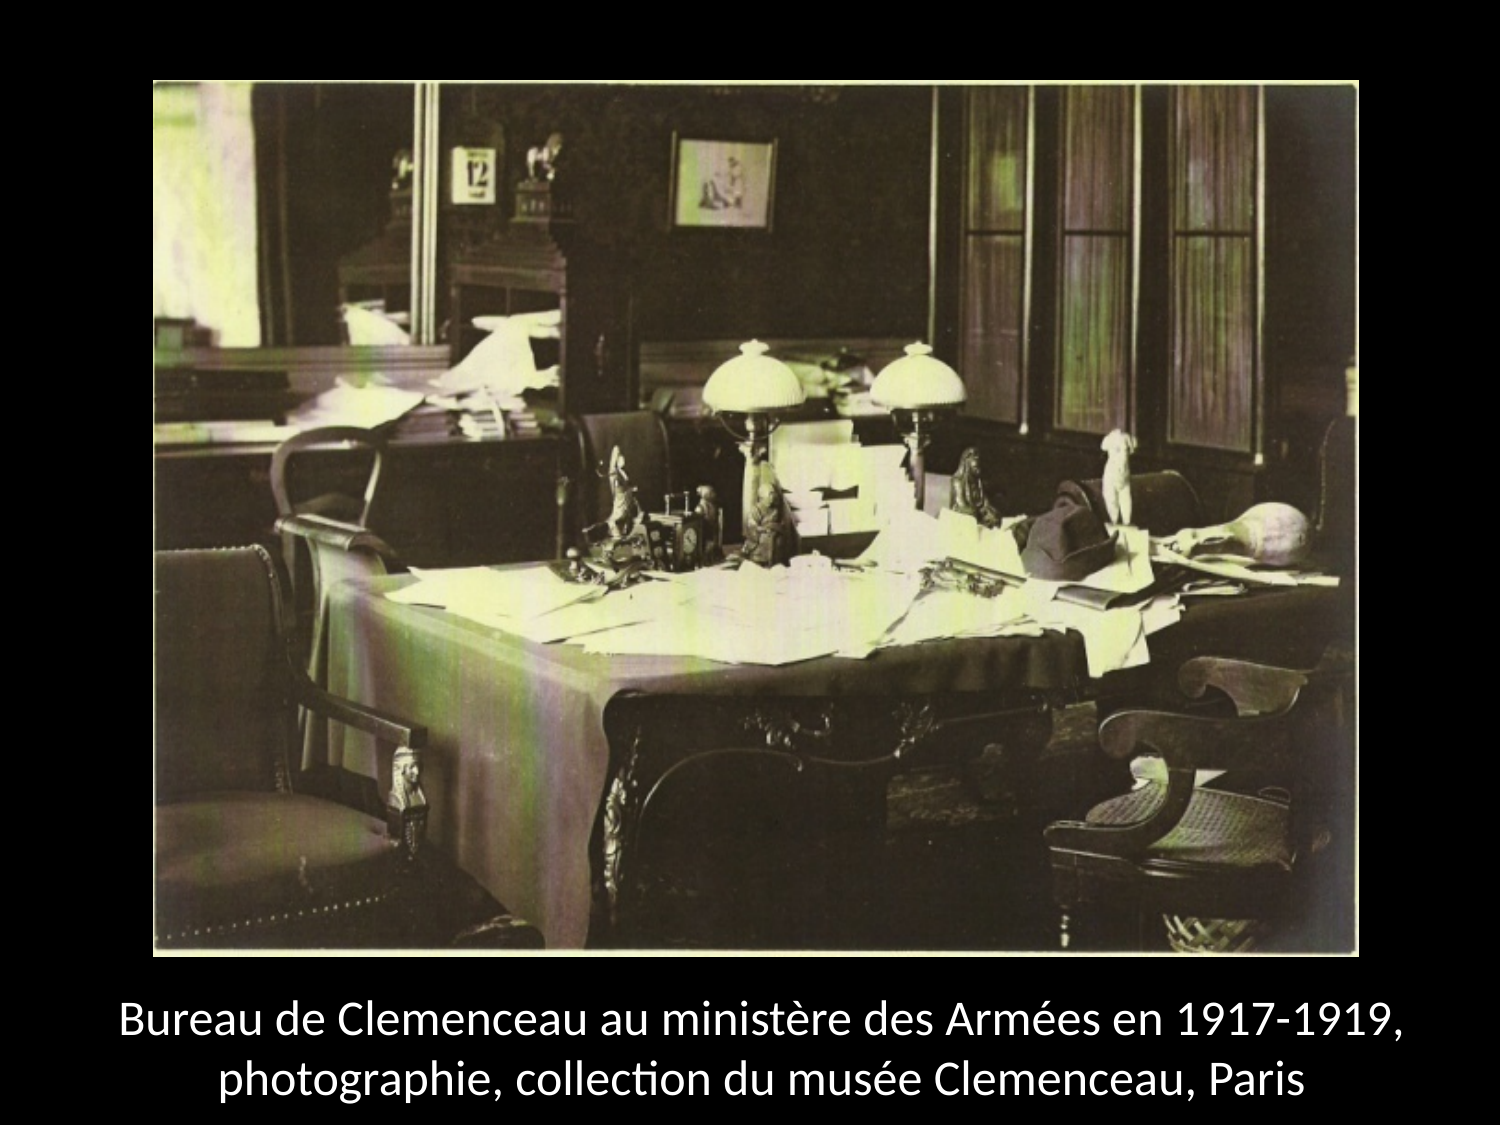

# Bureau de Clemenceau au ministère des Armées en 1917-1919, photographie, collection du musée Clemenceau, Paris